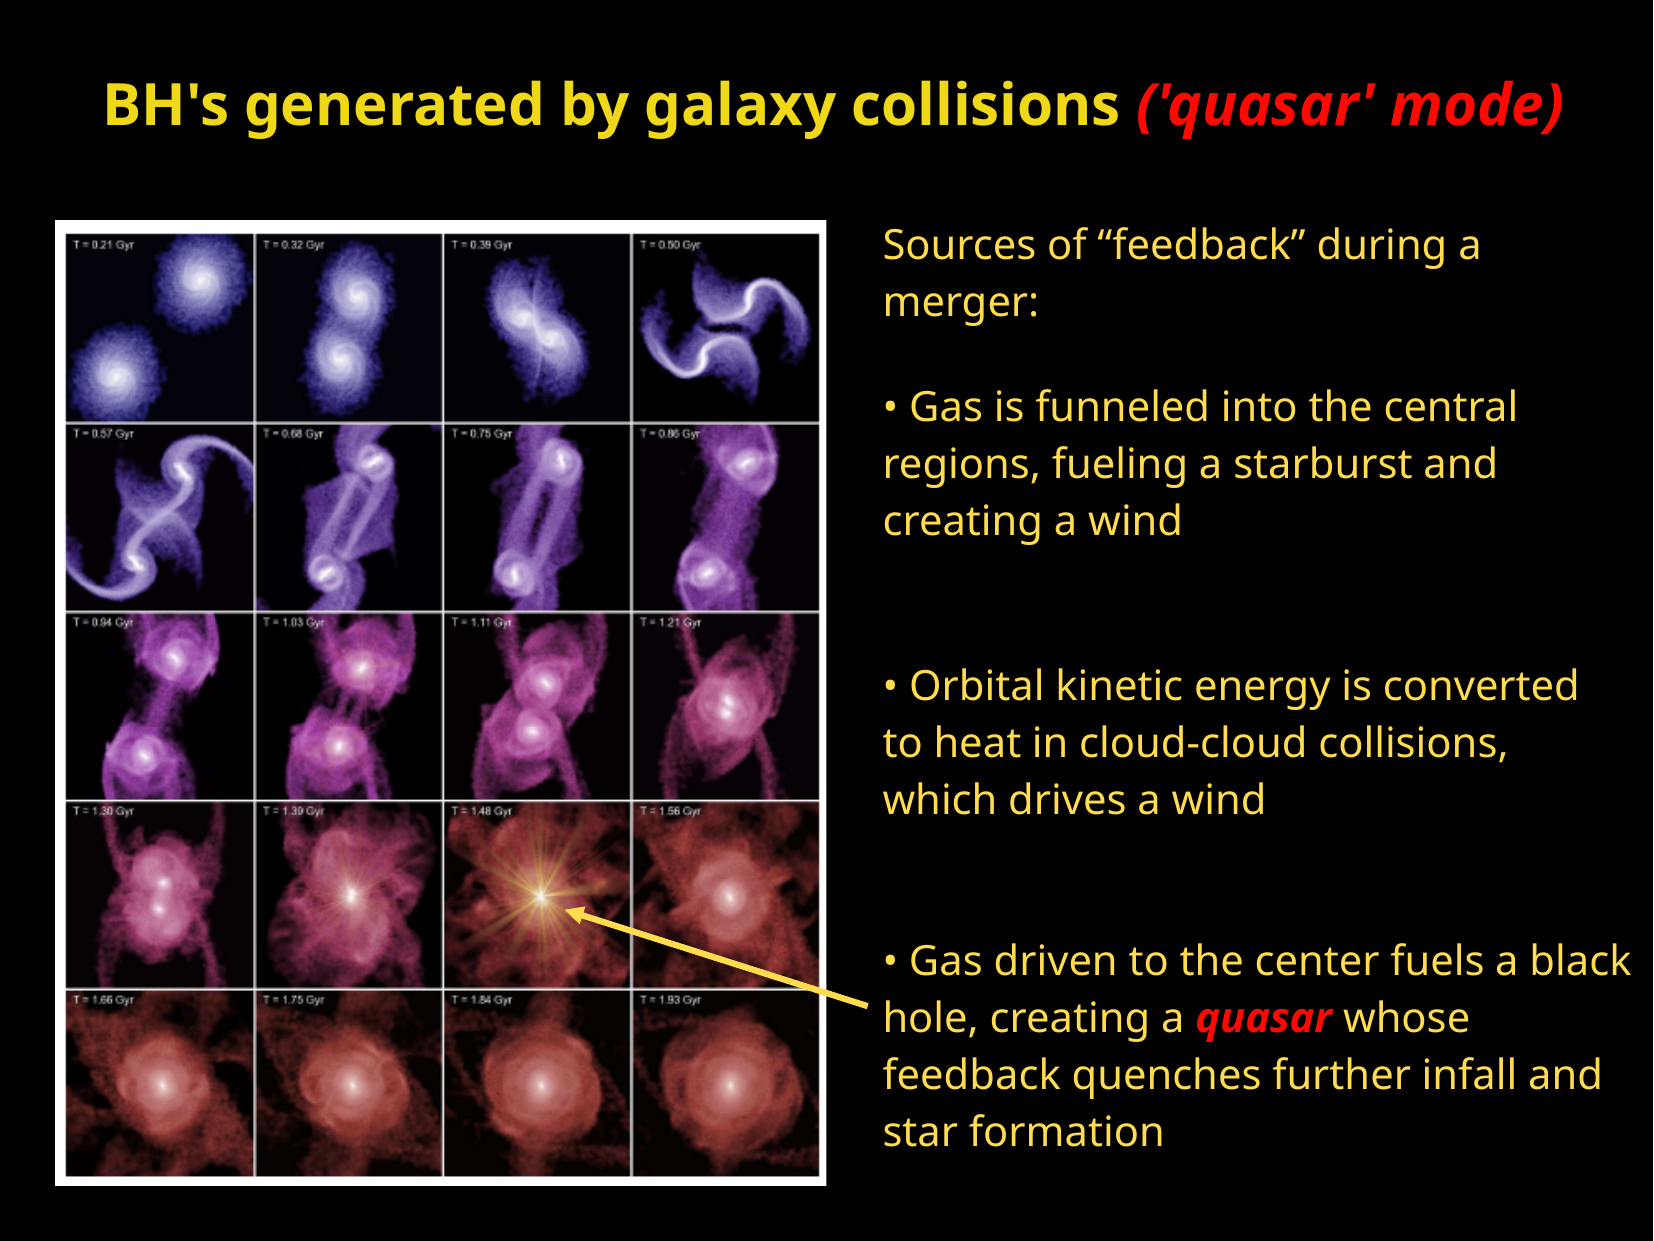

BH's generated by galaxy collisions ('quasar' mode)
Sources of “feedback” during a merger:
• Gas is funneled into the central regions, fueling a starburst and creating a wind
• Orbital kinetic energy is converted to heat in cloud-cloud collisions, which drives a wind
• Gas driven to the center fuels a black hole, creating a quasar whose feedback quenches further infall and star formation